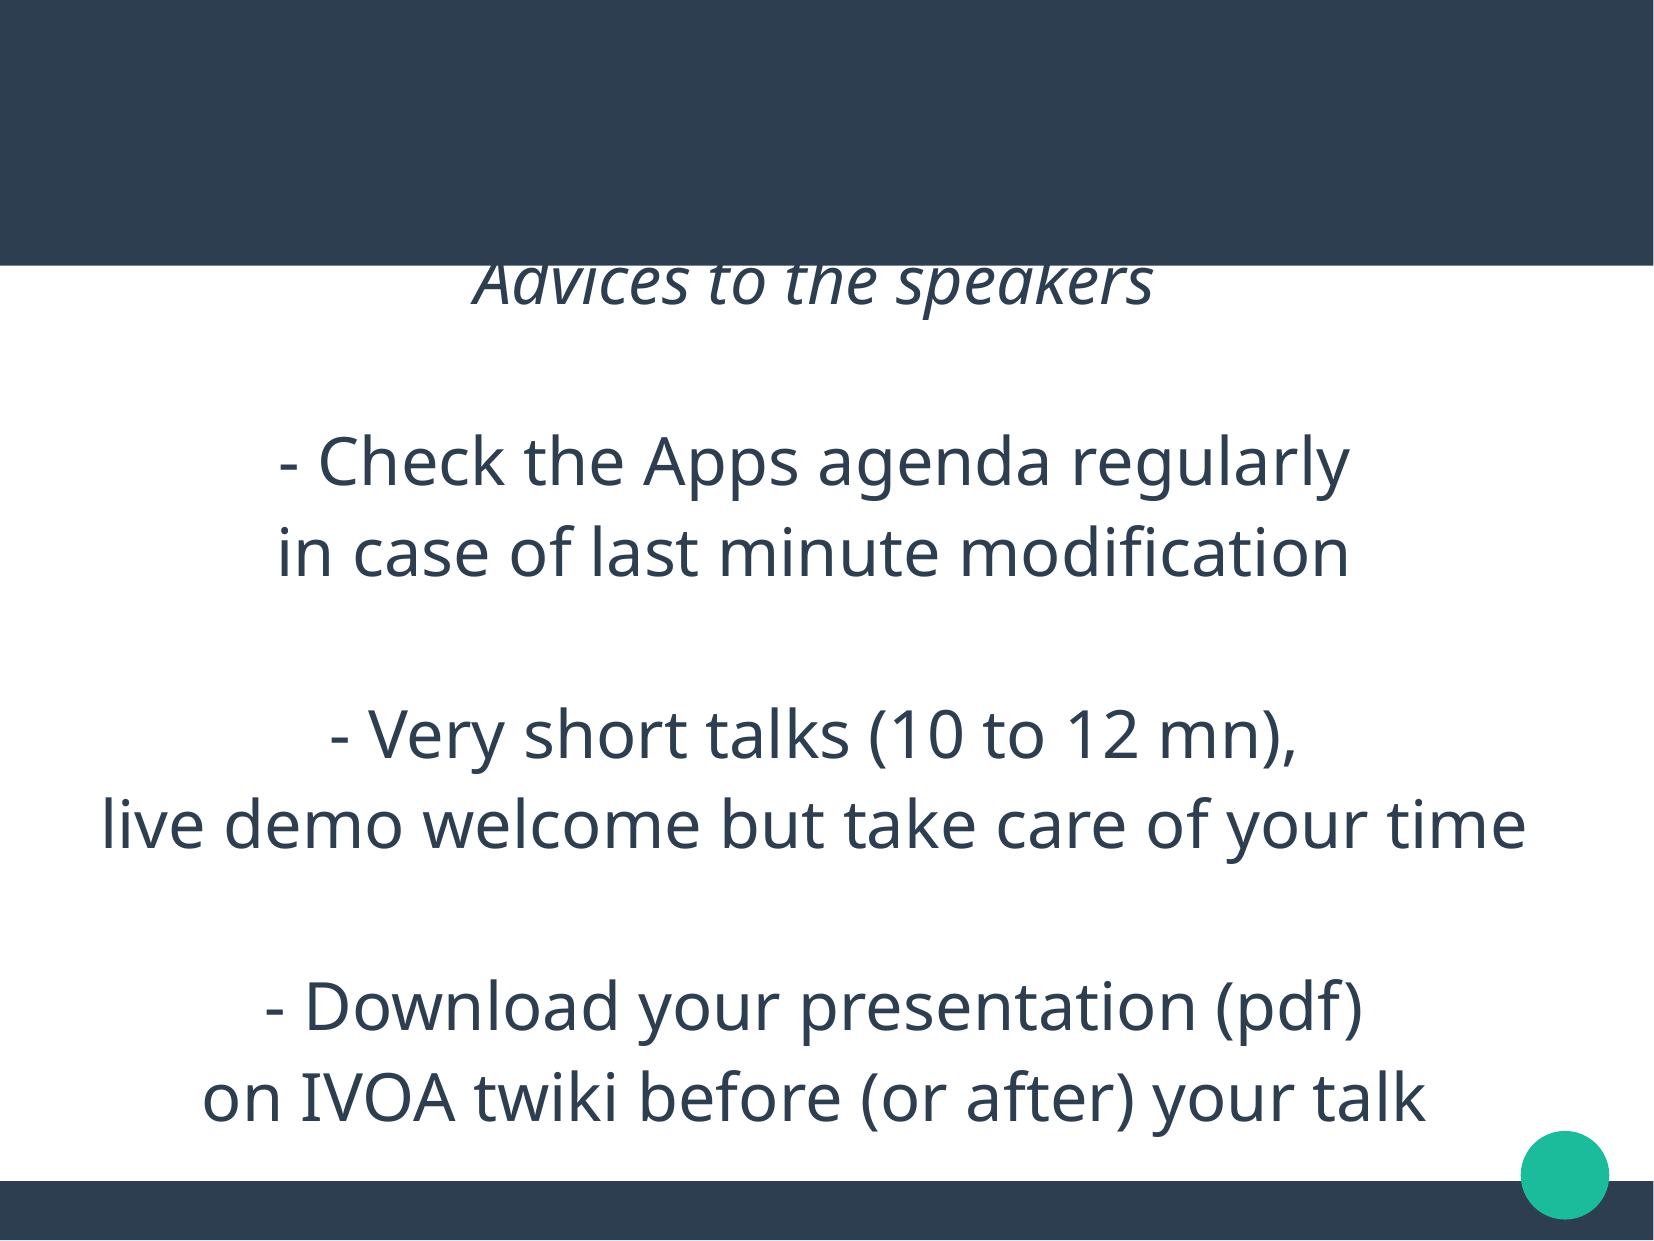

# Advices to the speakers - Check the Apps agenda regularly in case of last minute modification
- Very short talks (10 to 12 mn),
live demo welcome but take care of your time
- Download your presentation (pdf)
on IVOA twiki before (or after) your talk